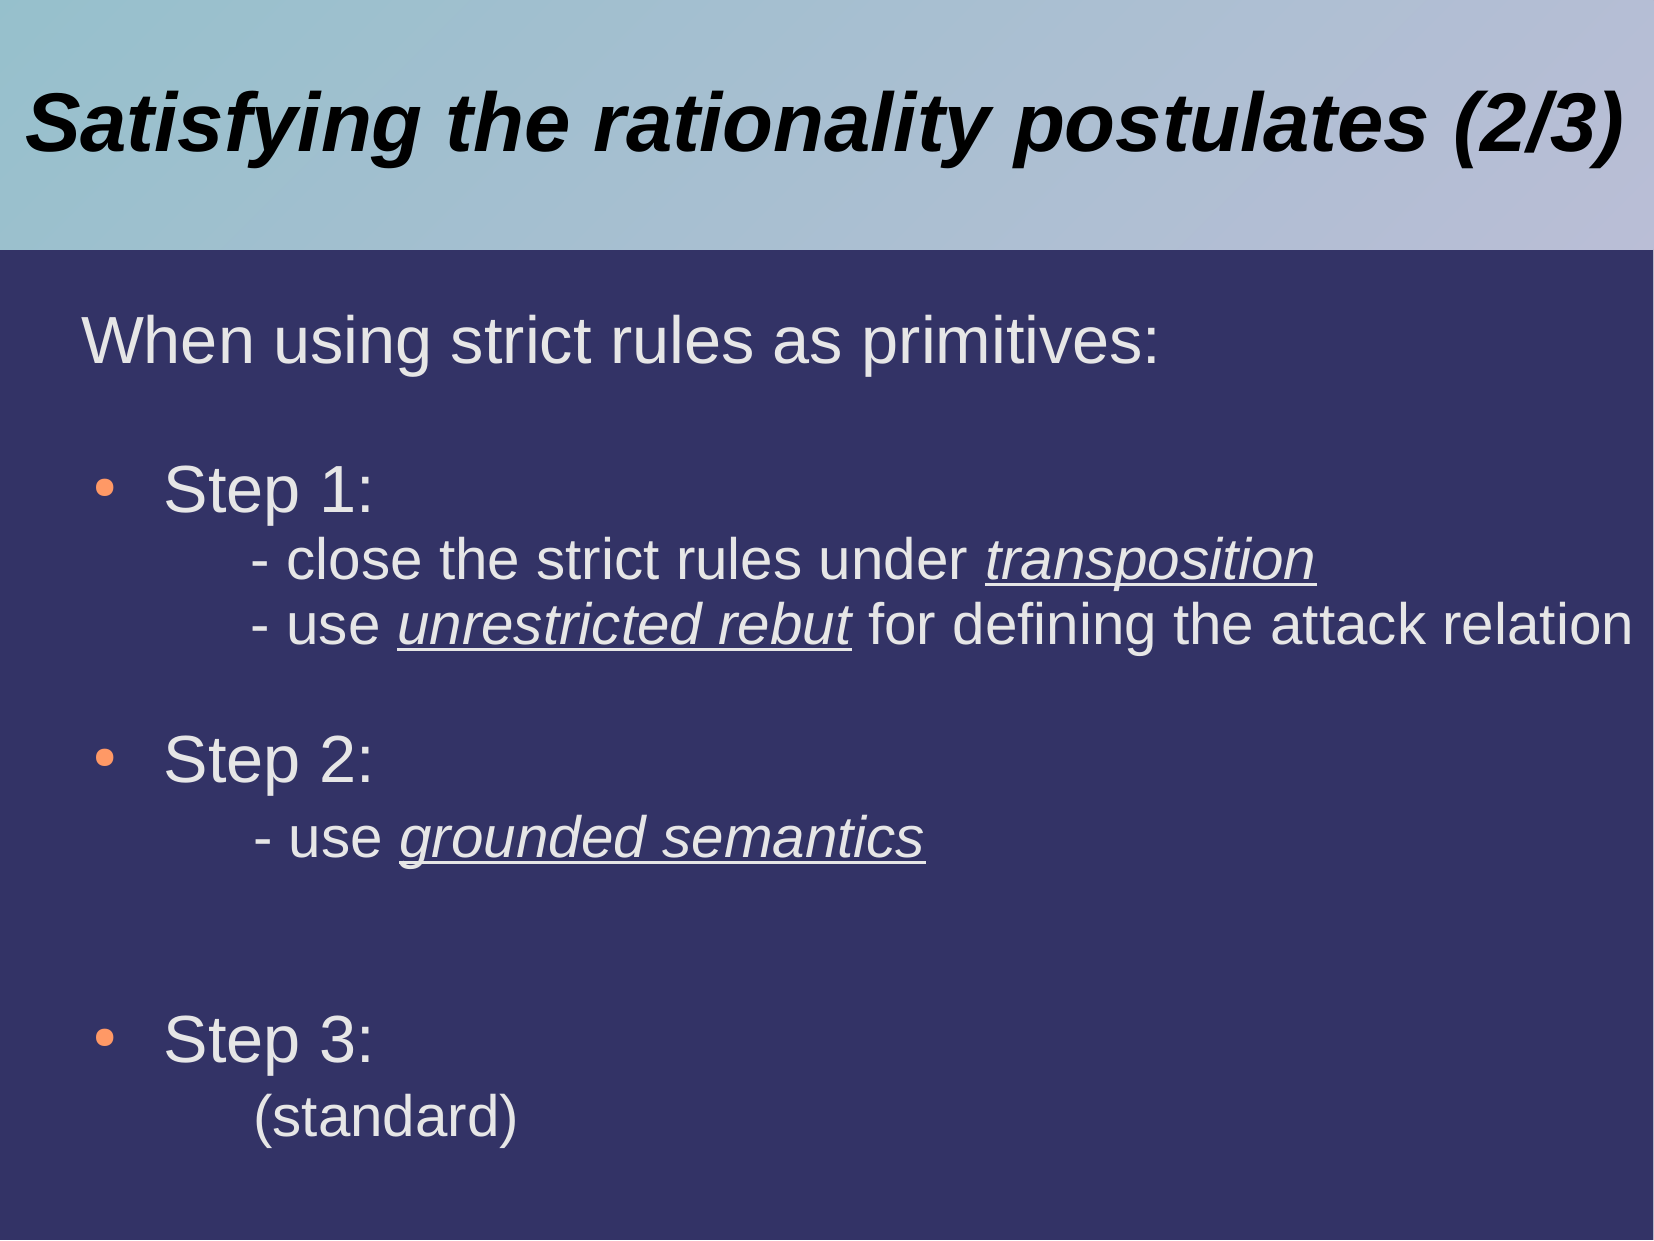

# Satisfying the rationality postulates (2/3)
When using strict rules as primitives:
Step 1:
 - close the strict rules under transposition
 - use unrestricted rebut for defining the attack relation
Step 2:
 - use grounded semantics
Step 3:
 (standard)